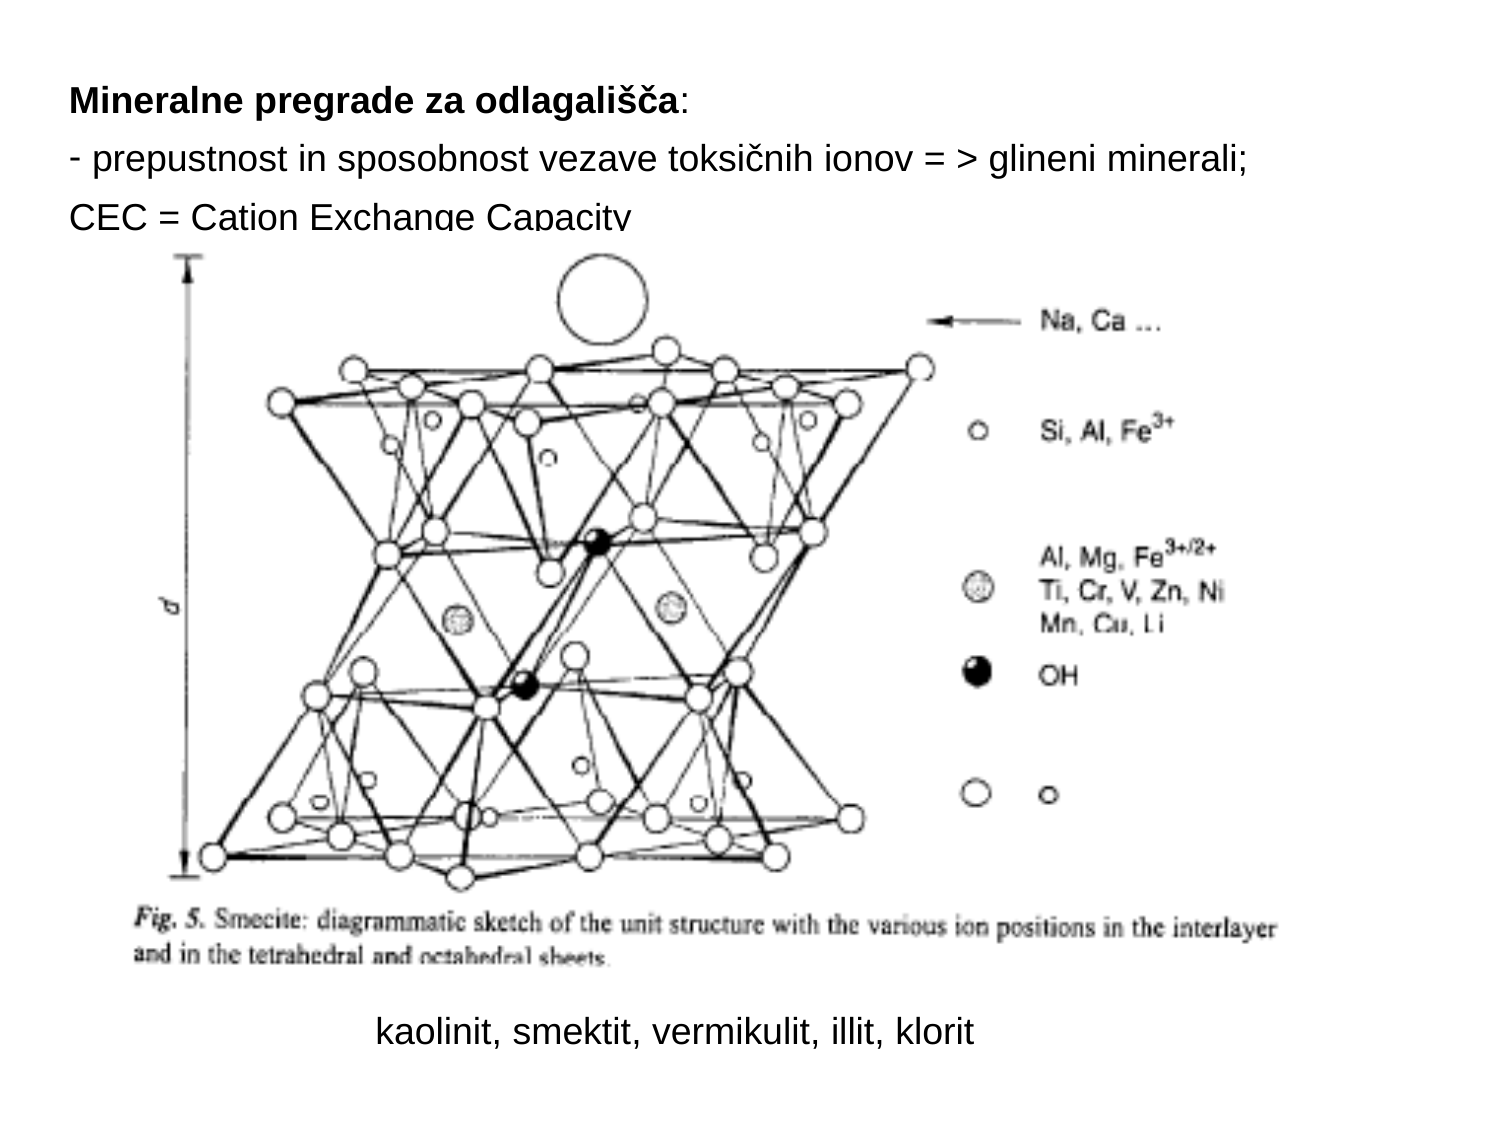

Mineralne pregrade za odlagališča:
 prepustnost in sposobnost vezave toksičnih ionov = > glineni minerali;
CEC = Cation Exchange Capacity
kaolinit, smektit, vermikulit, illit, klorit